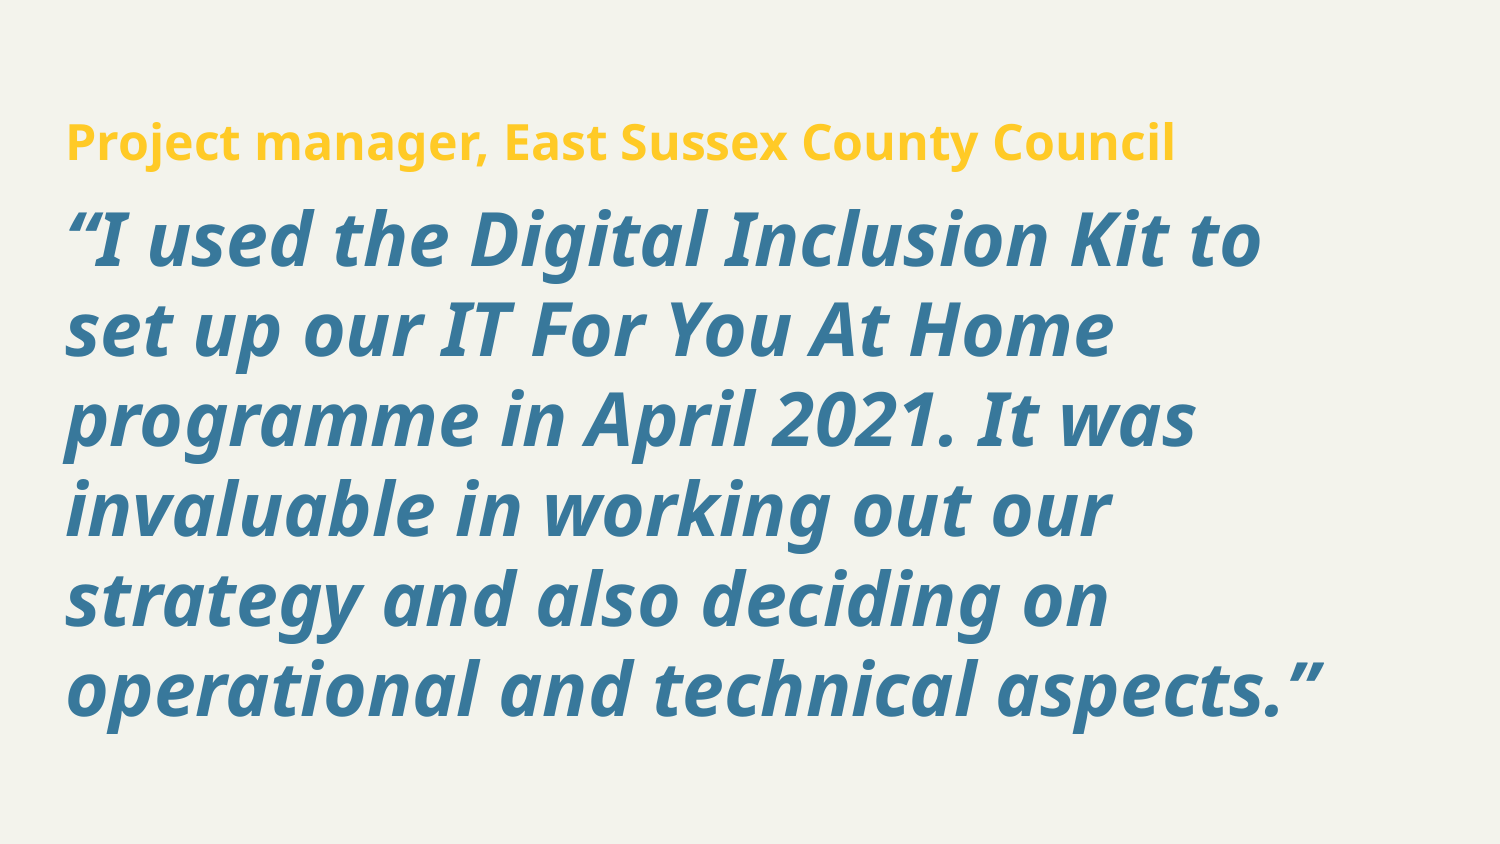

Project manager, East Sussex County Council
# “I used the Digital Inclusion Kit to set up our IT For You At Home programme in April 2021. It was invaluable in working out our strategy and also deciding on operational and technical aspects.”